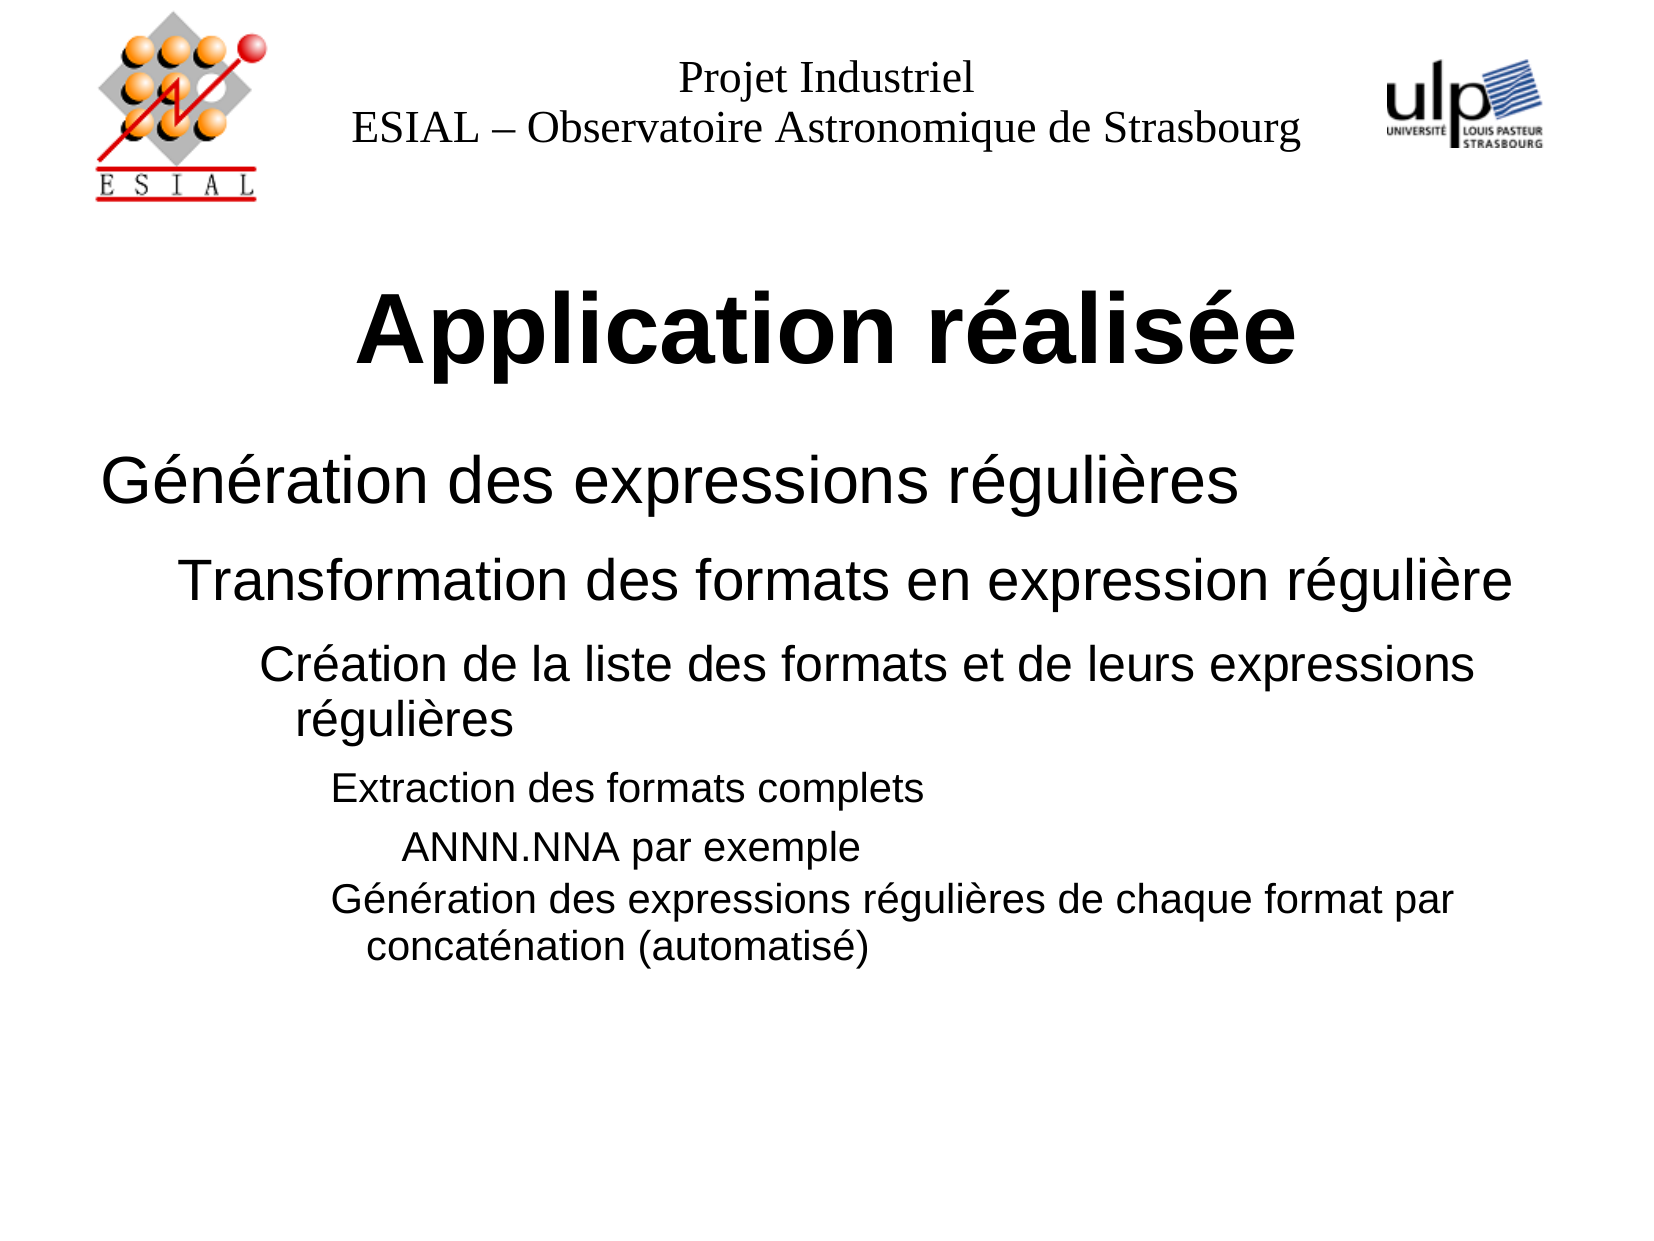

# Projet Industriel ESIAL – Observatoire Astronomique de Strasbourg
Application réalisée
Génération des expressions régulières
Transformation des formats en expression régulière
Création de la liste des formats et de leurs expressions régulières
Extraction des formats complets
ANNN.NNA par exemple
Génération des expressions régulières de chaque format par concaténation (automatisé)